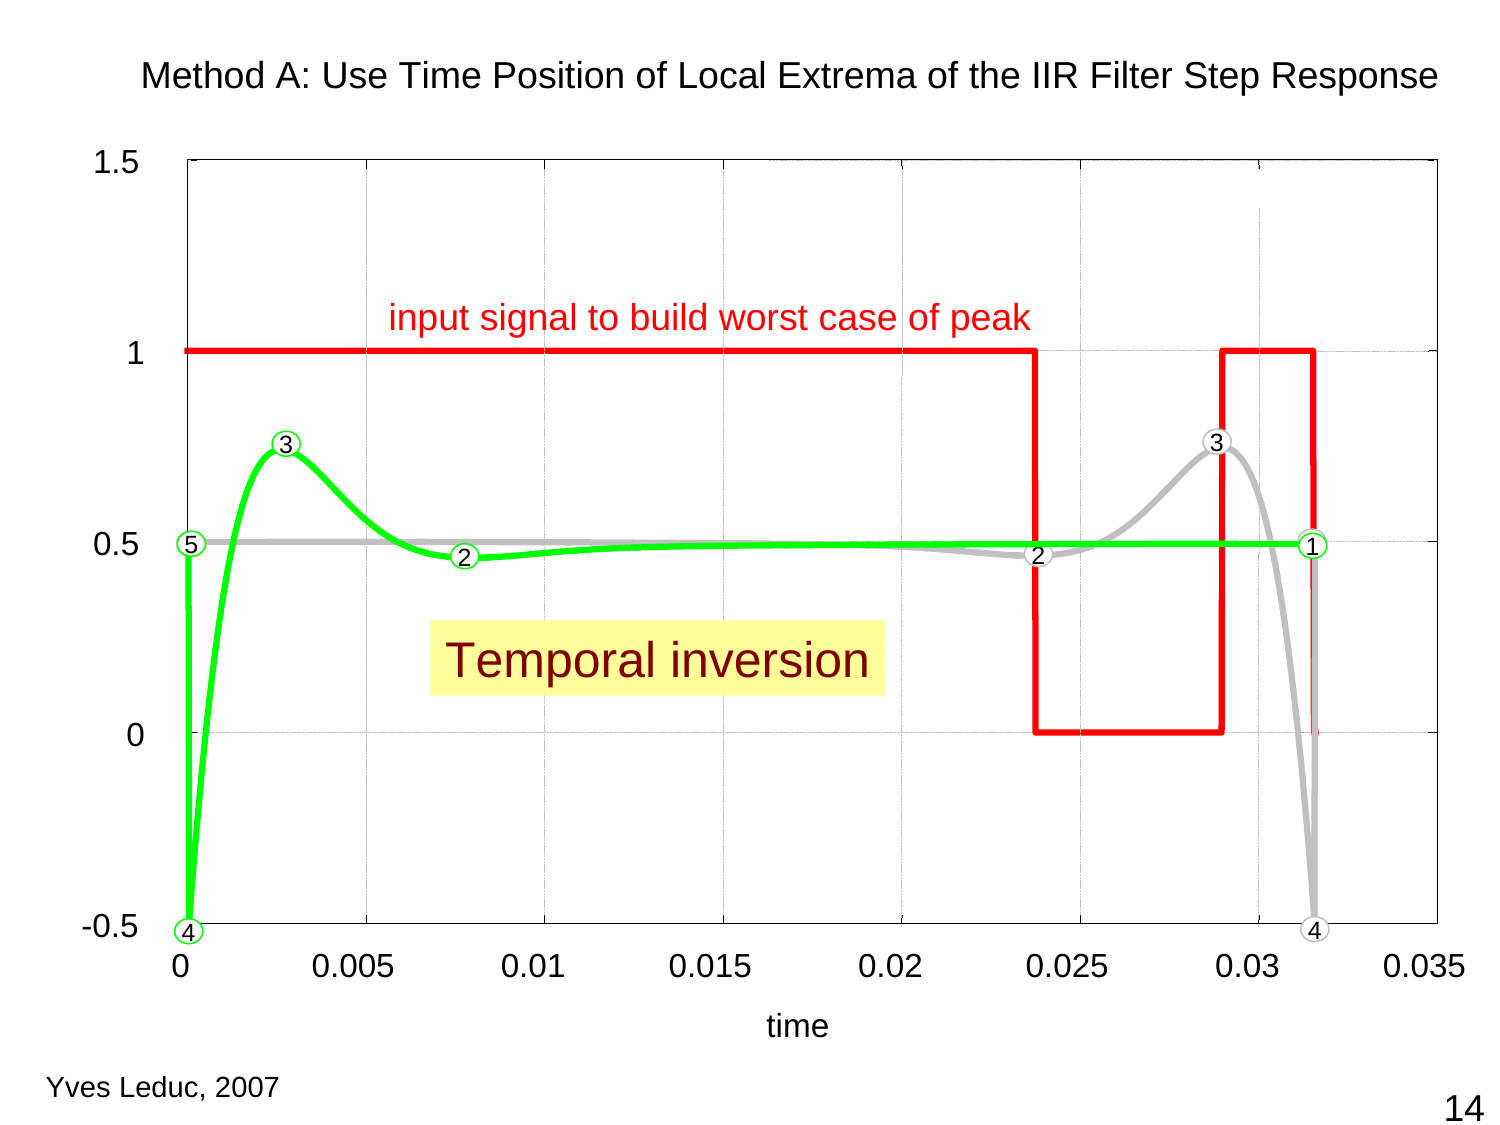

Method A: Use Time Position of Local Extrema of the IIR Filter Step Response
 1.5
 1
 0.5
 0
-0.5
 0
 0.005
 0.01
 0.015
 0.02
 0.025
 0.03
 0.035
time
input signal to build worst case of peak
3
5
1
2
4
3
5
1
2
4
Temporal inversion
14